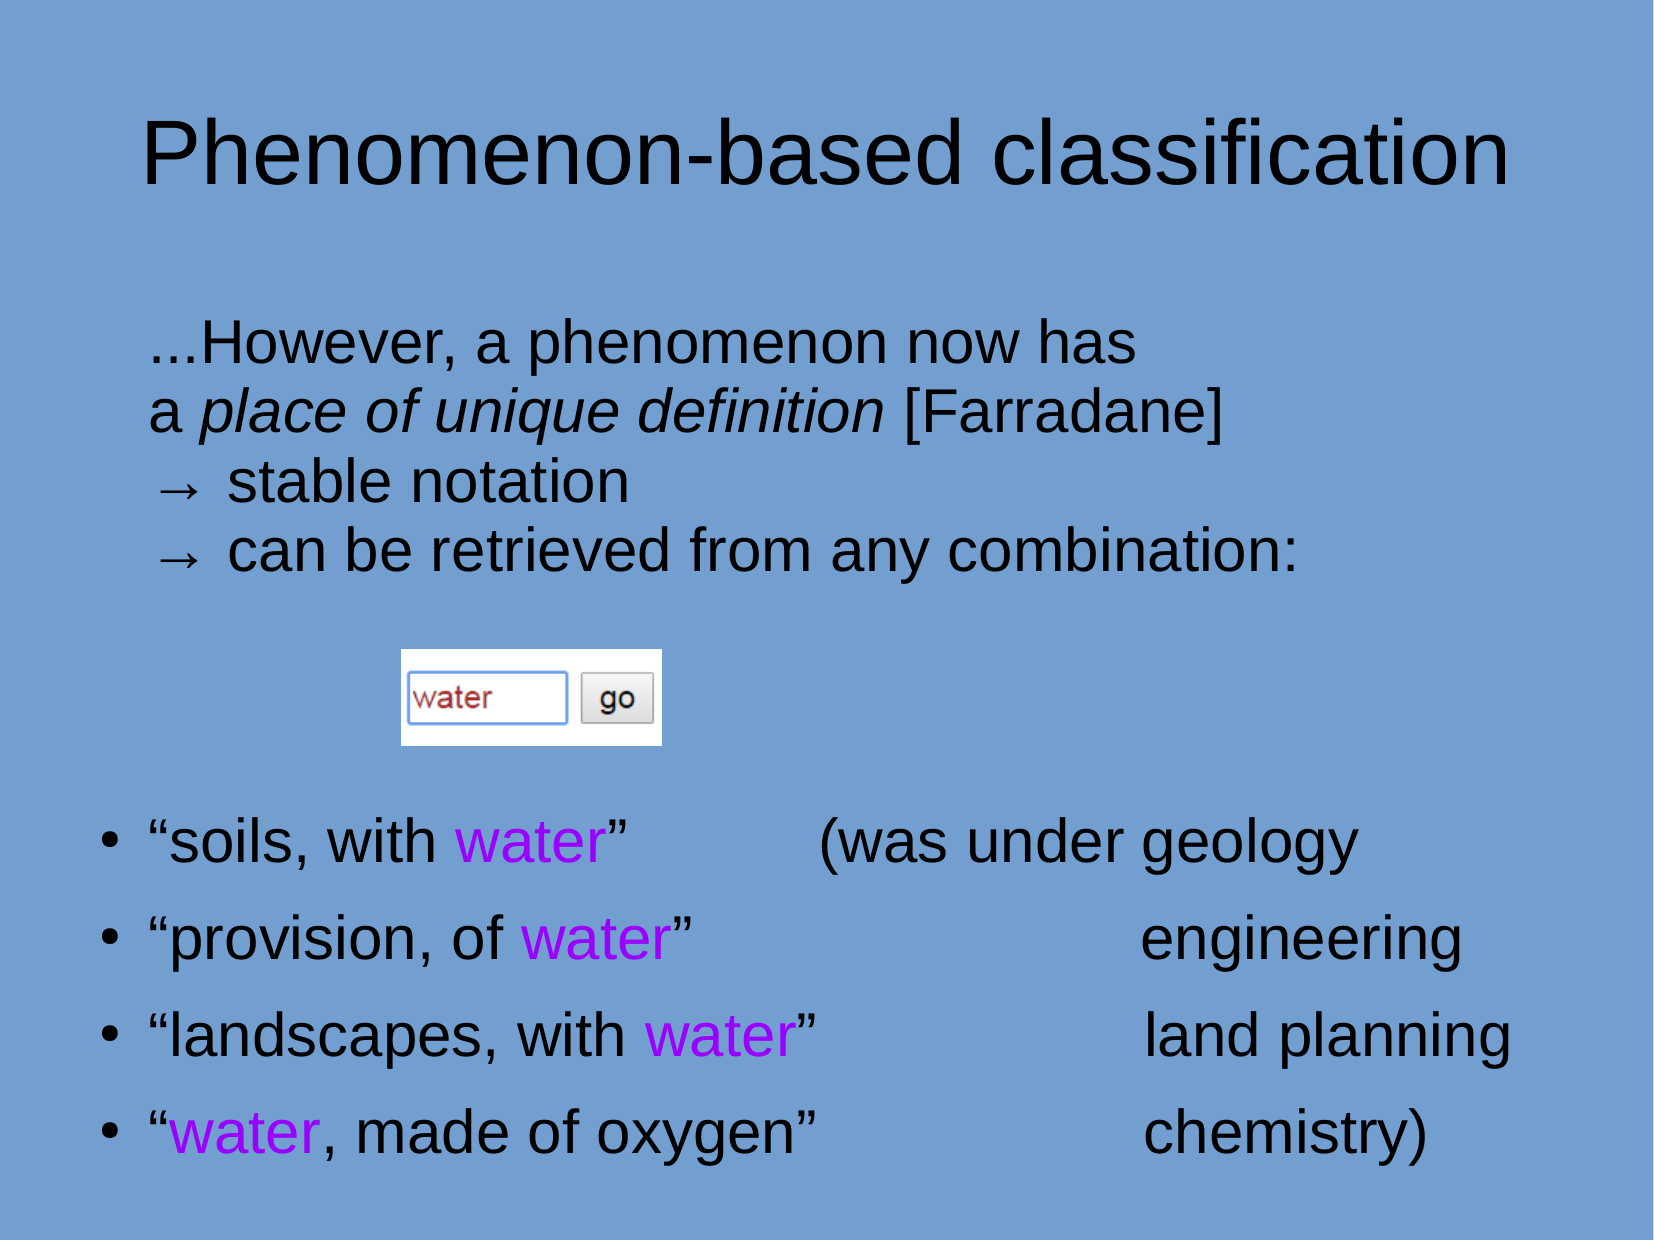

# Phenomenon-based classification
...However, a phenomenon now has
a place of unique definition [Farradane]
→ stable notation
→ can be retrieved from any combination:
“soils, with water”	 (was under geology
“provision, of water” engineering
“landscapes, with water” land planning
“water, made of oxygen” chemistry)